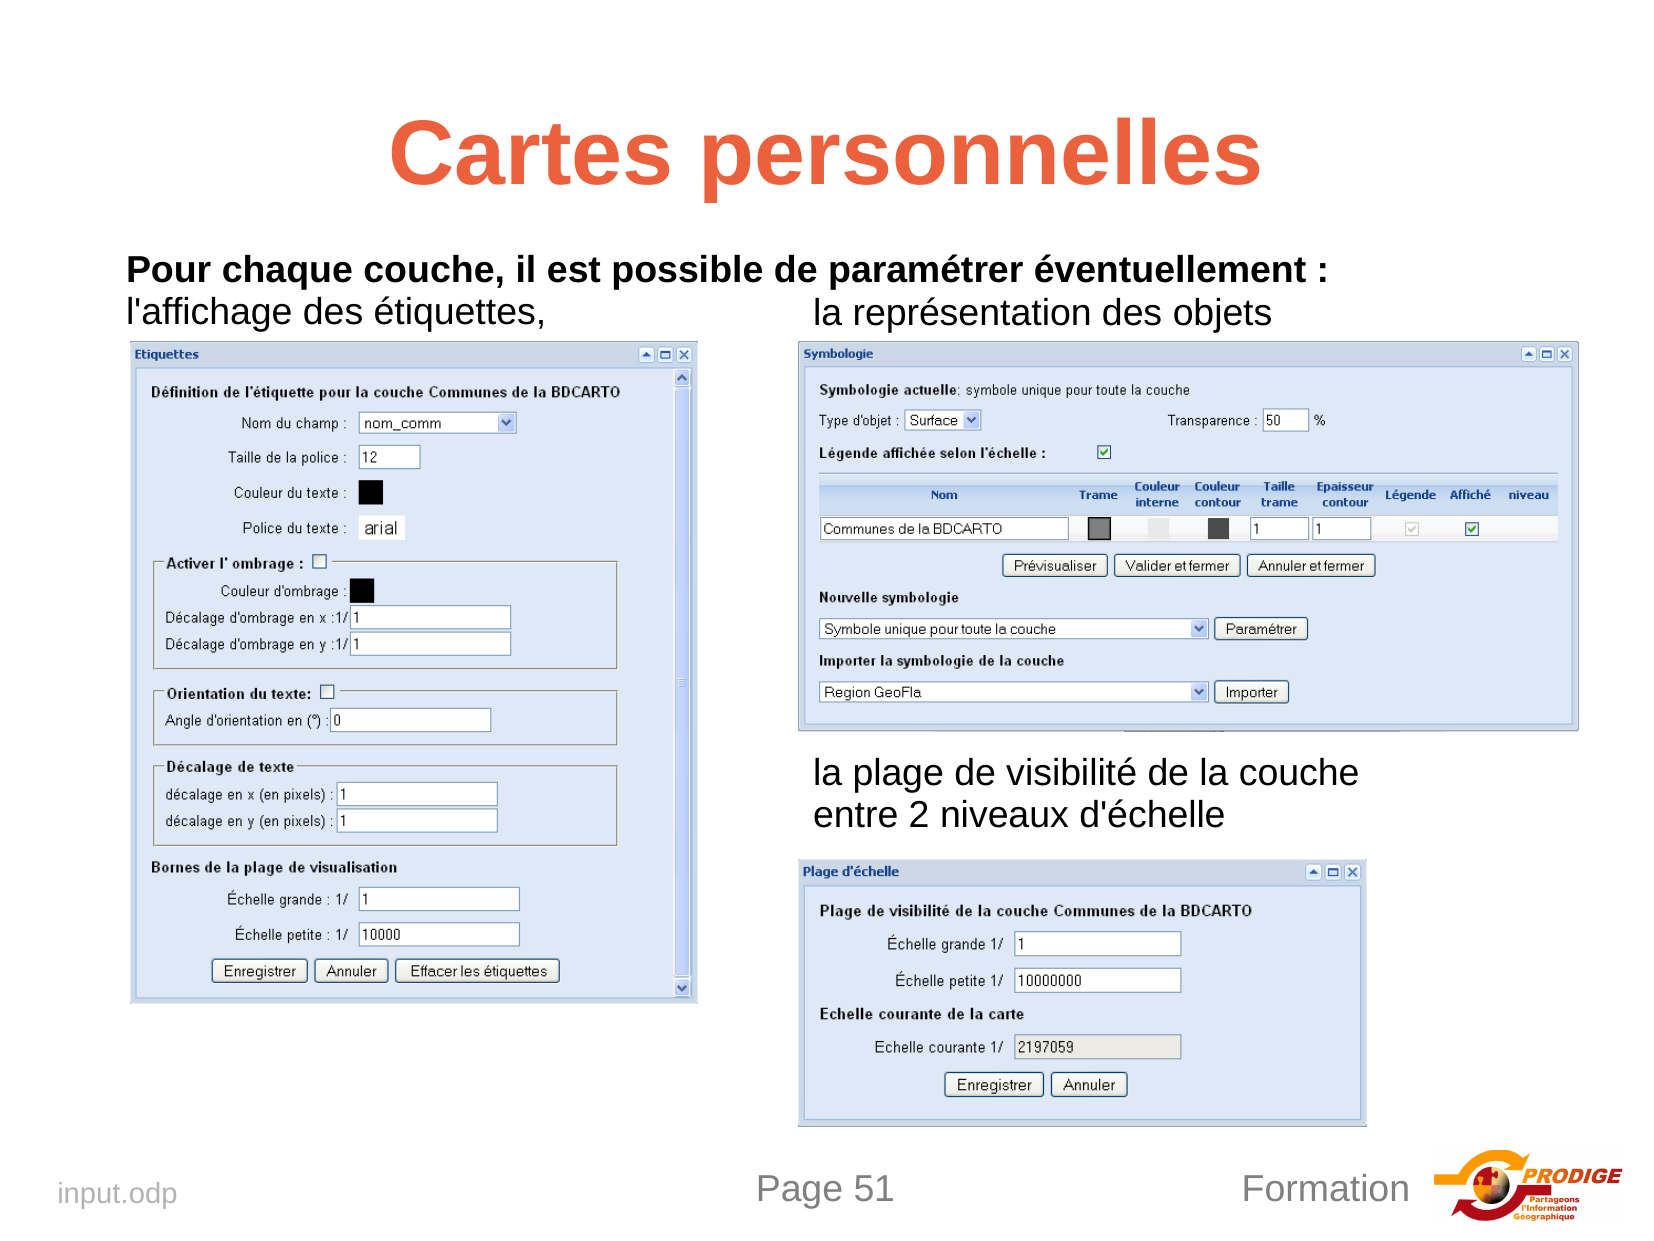

# Cartes personnelles
Pour chaque couche, il est possible de paramétrer éventuellement :
l'affichage des étiquettes,
la représentation des objets
la plage de visibilité de la couche
entre 2 niveaux d'échelle